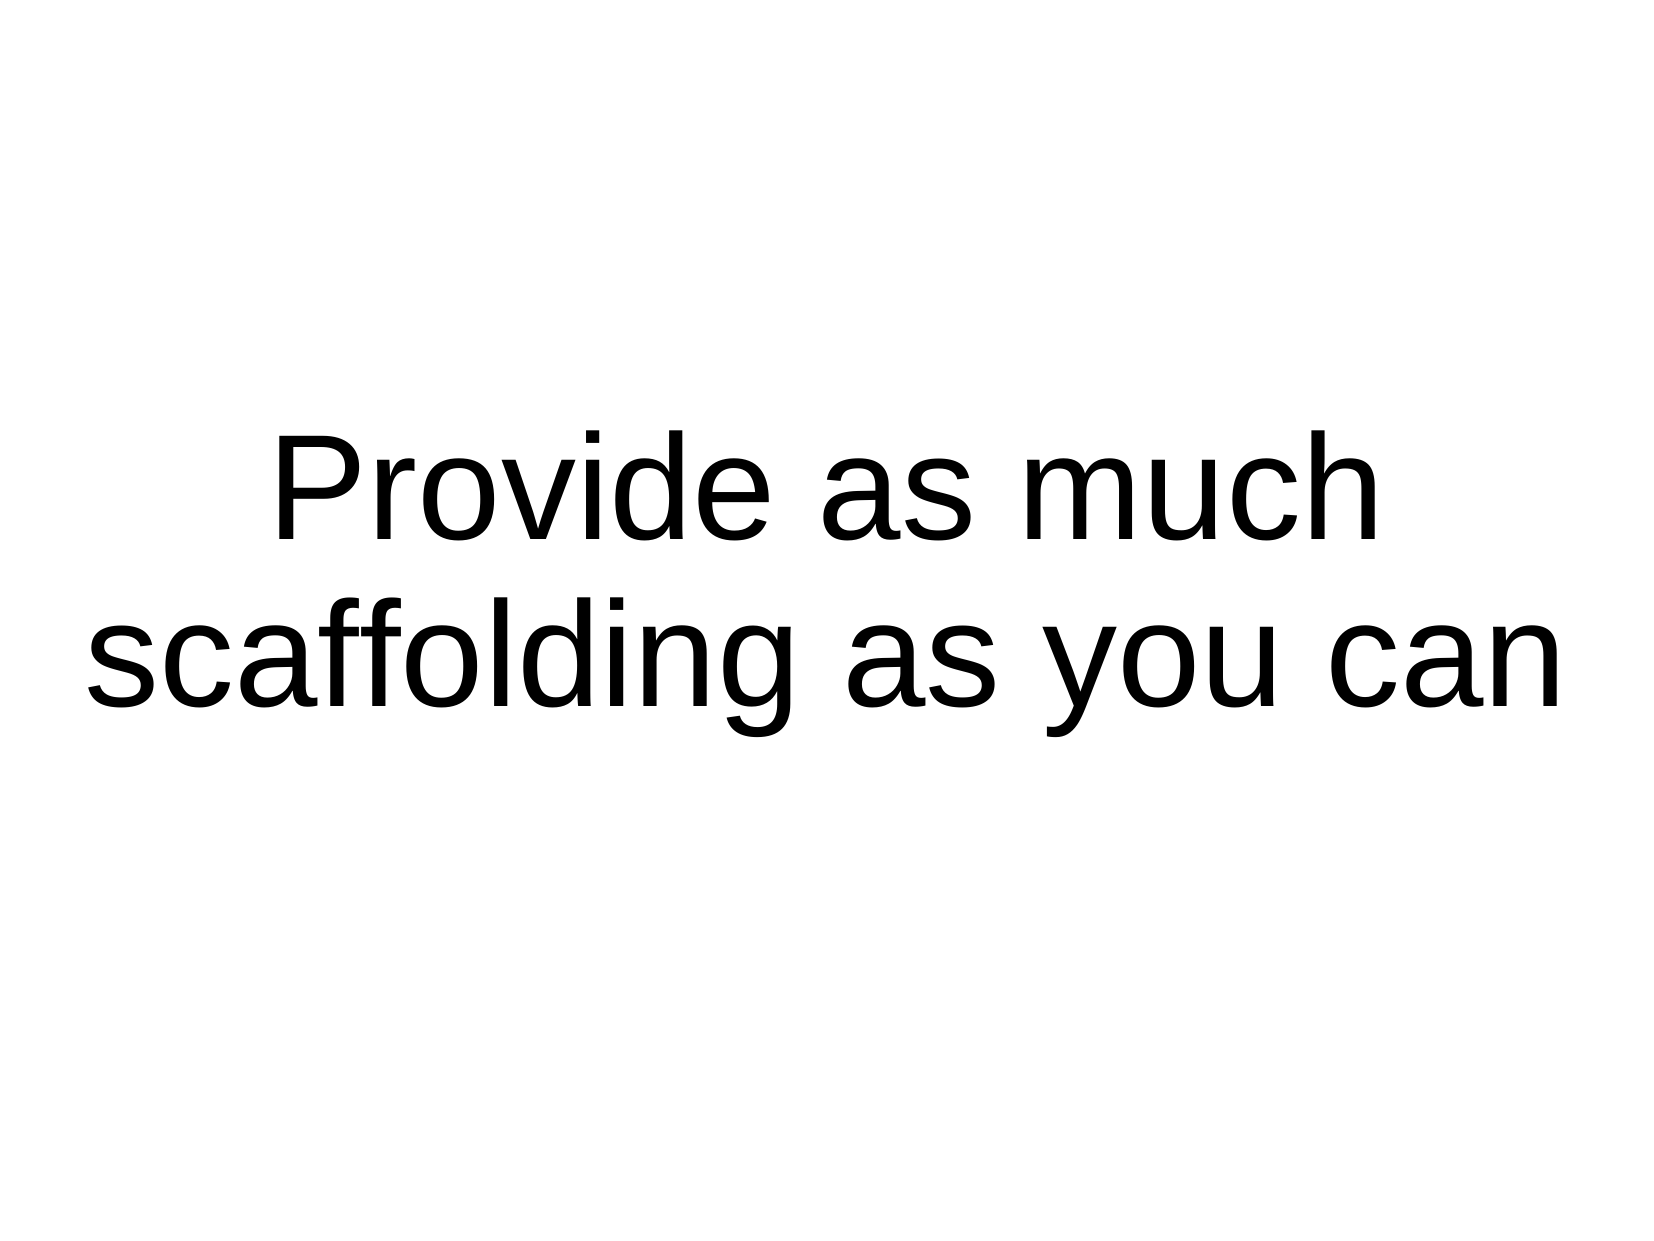

# Provide as much scaffolding as you can